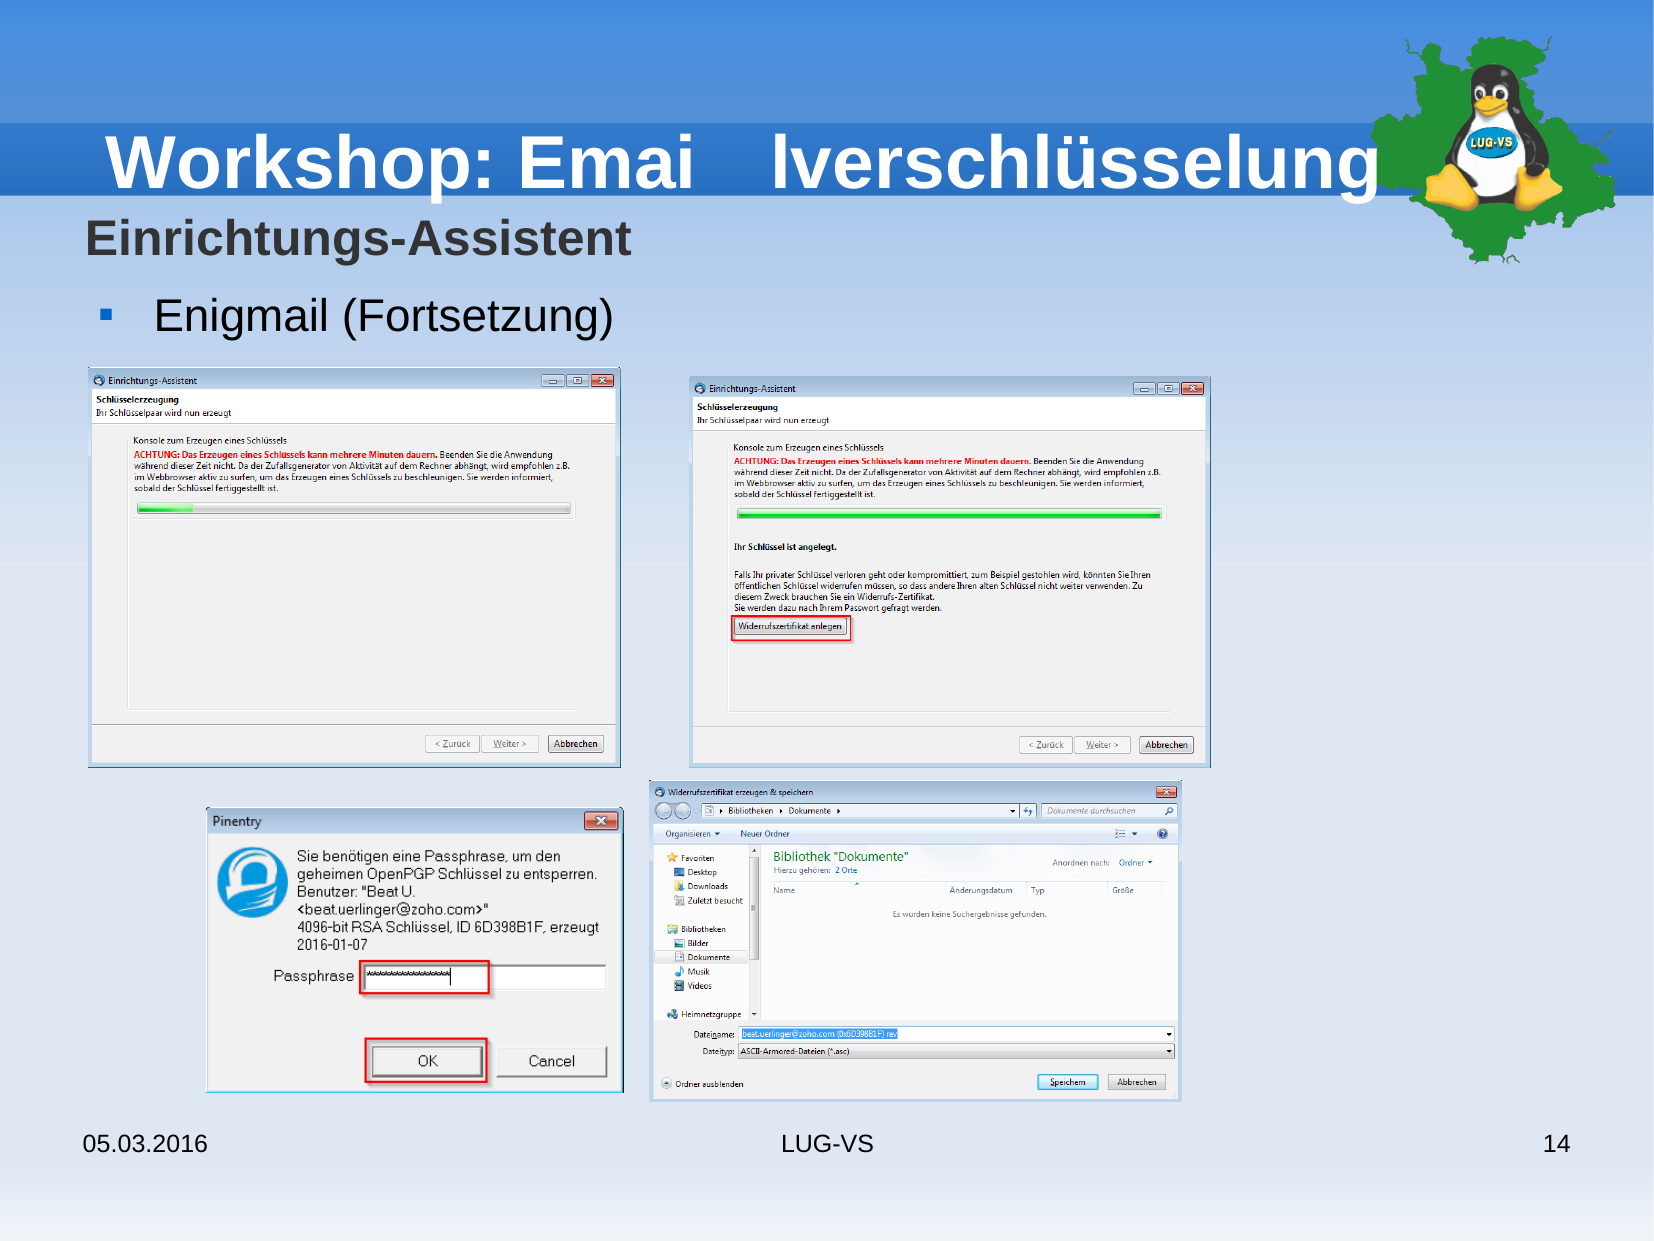

Workshop: Emai	lverschlüsselung
Einrichtungs-Assistent
# Enigmail (Fortsetzung)
05.03.2016
LUG-VS
14